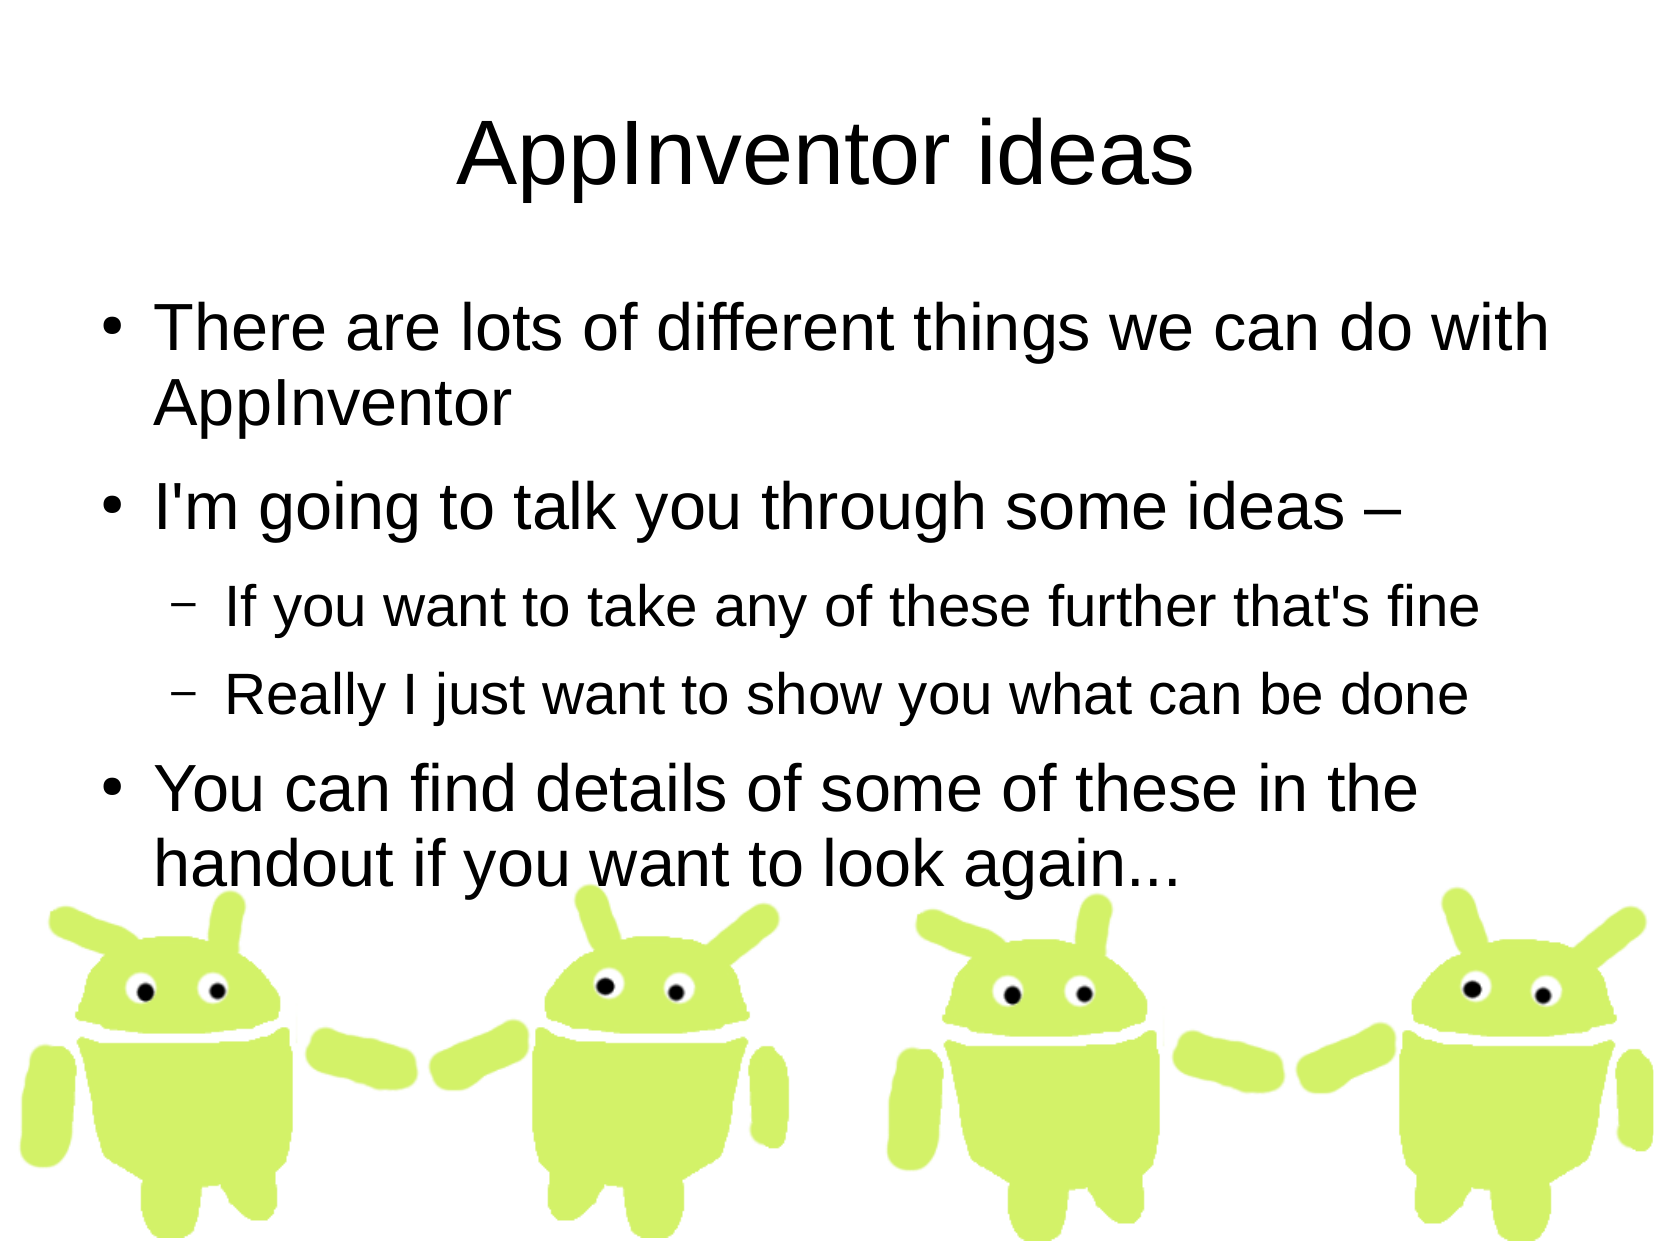

# AppInventor ideas
There are lots of different things we can do with AppInventor
I'm going to talk you through some ideas –
If you want to take any of these further that's fine
Really I just want to show you what can be done
You can find details of some of these in the handout if you want to look again...